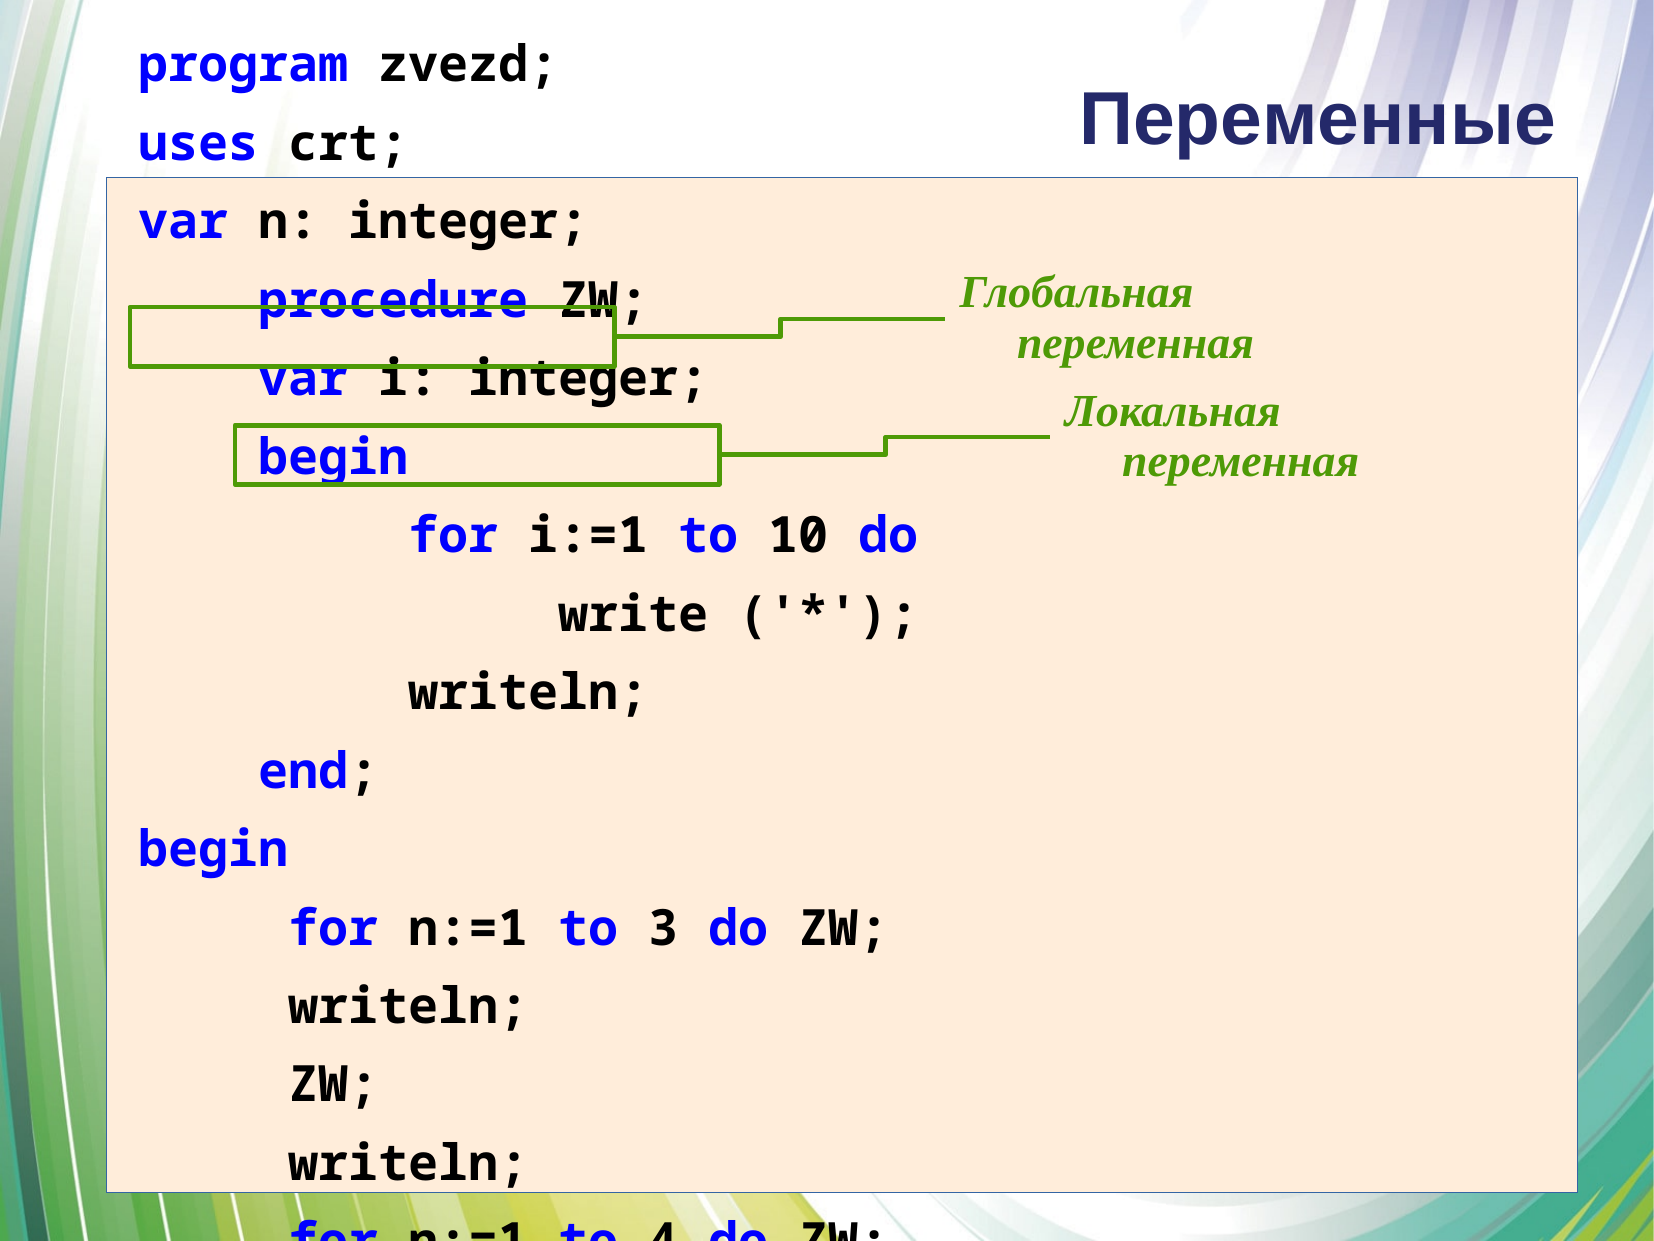

Переменные
program zvezd;
uses crt;
var n: integer;
 procedure ZW;
 var i: integer;
 begin
 	 for i:=1 to 10 do
		 write ('*');
	 writeln;
 end;
begin
	for n:=1 to 3 do ZW;
	writeln;
	ZW;
	writeln;
	for n:=1 to 4 do ZW;
end.
Глобальная
 переменная
Локальная
 переменная